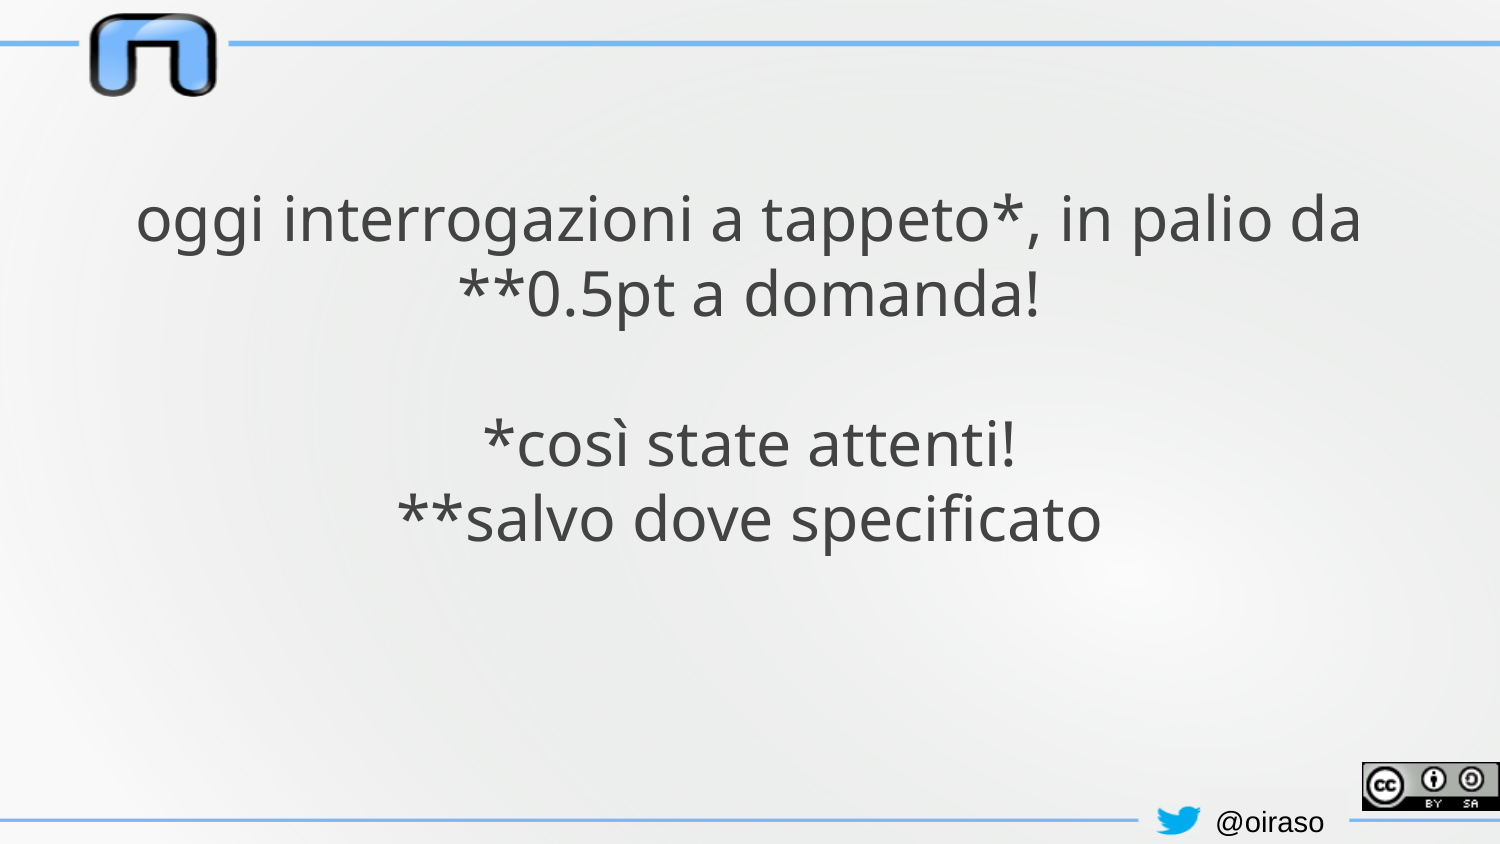

# oggi interrogazioni a tappeto*, in palio da **0.5pt a domanda!
*così state attenti!
**salvo dove specificato
@oirasor